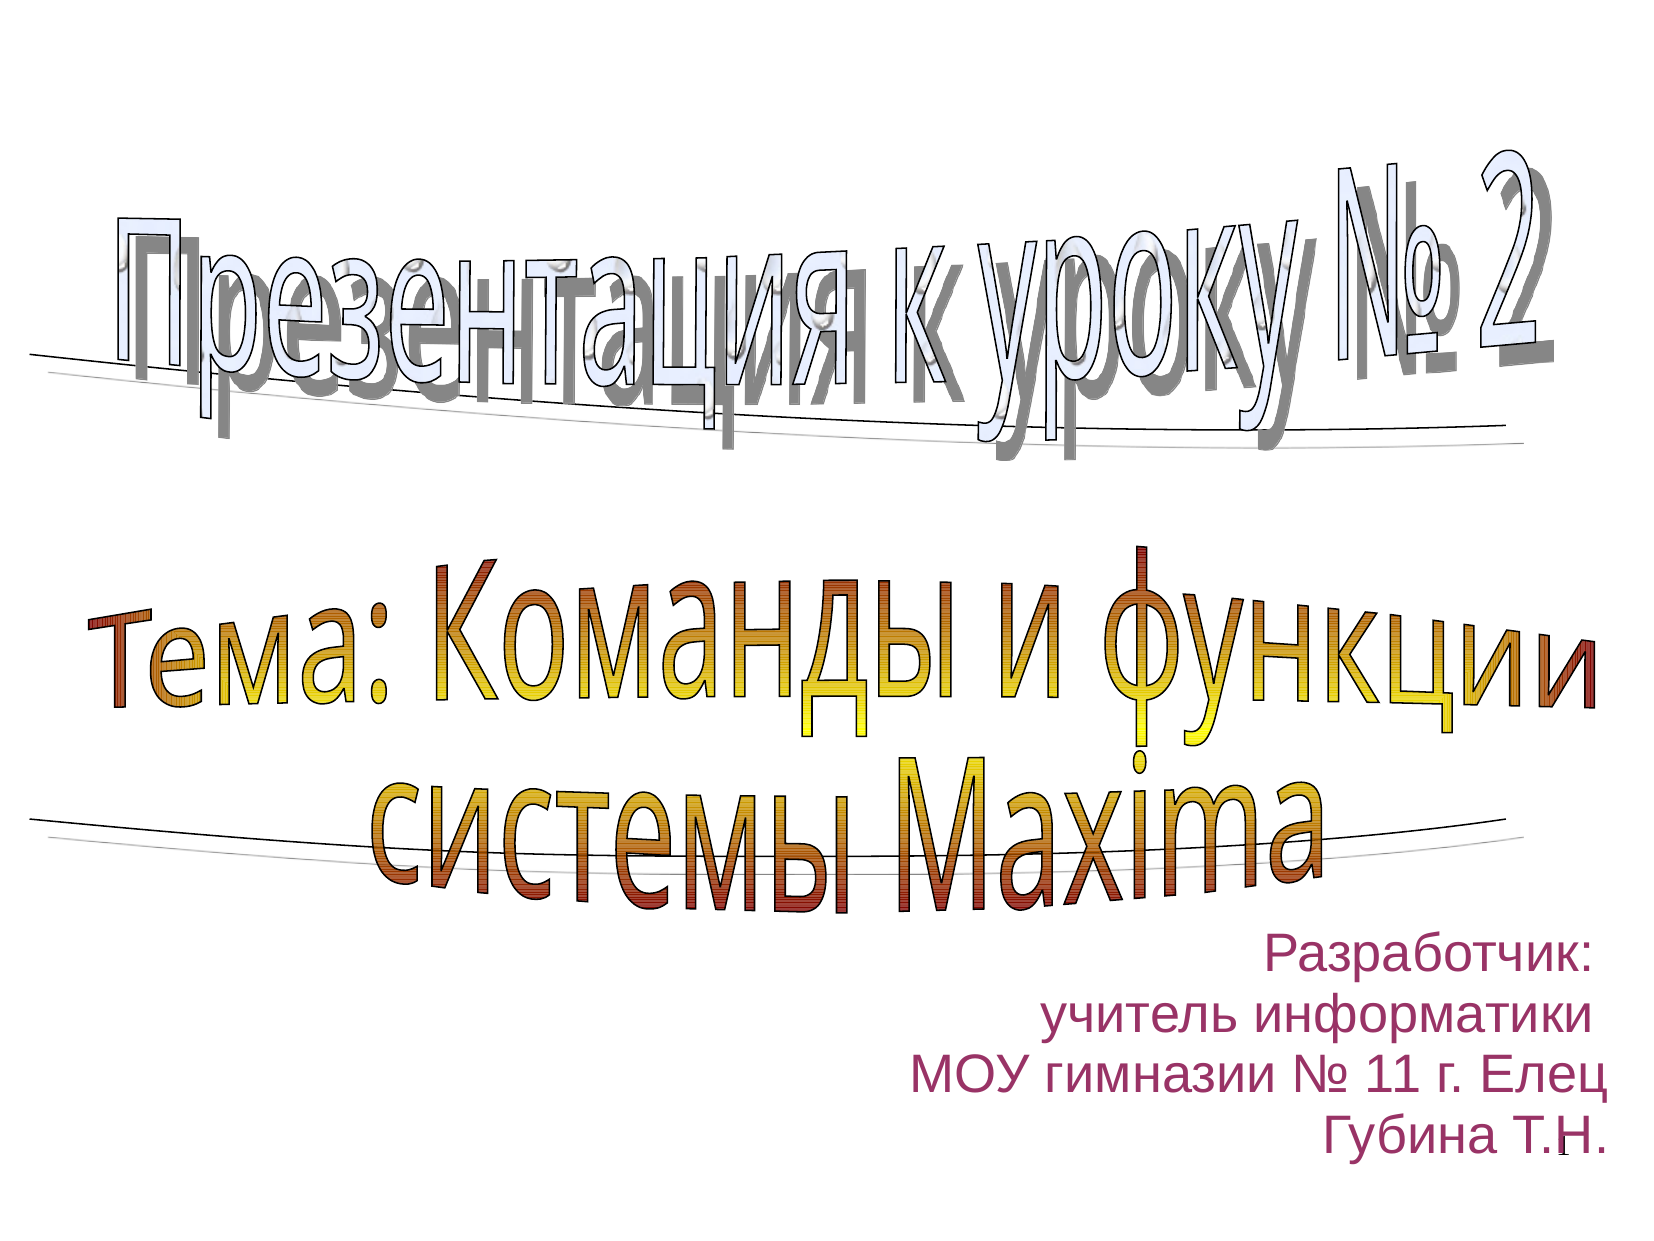

Презентация к уроку № 2
Тема: Команды и функции
системы Maxima
Разработчик:
учитель информатики
МОУ гимназии № 11 г. Елец
Губина Т.Н.
1